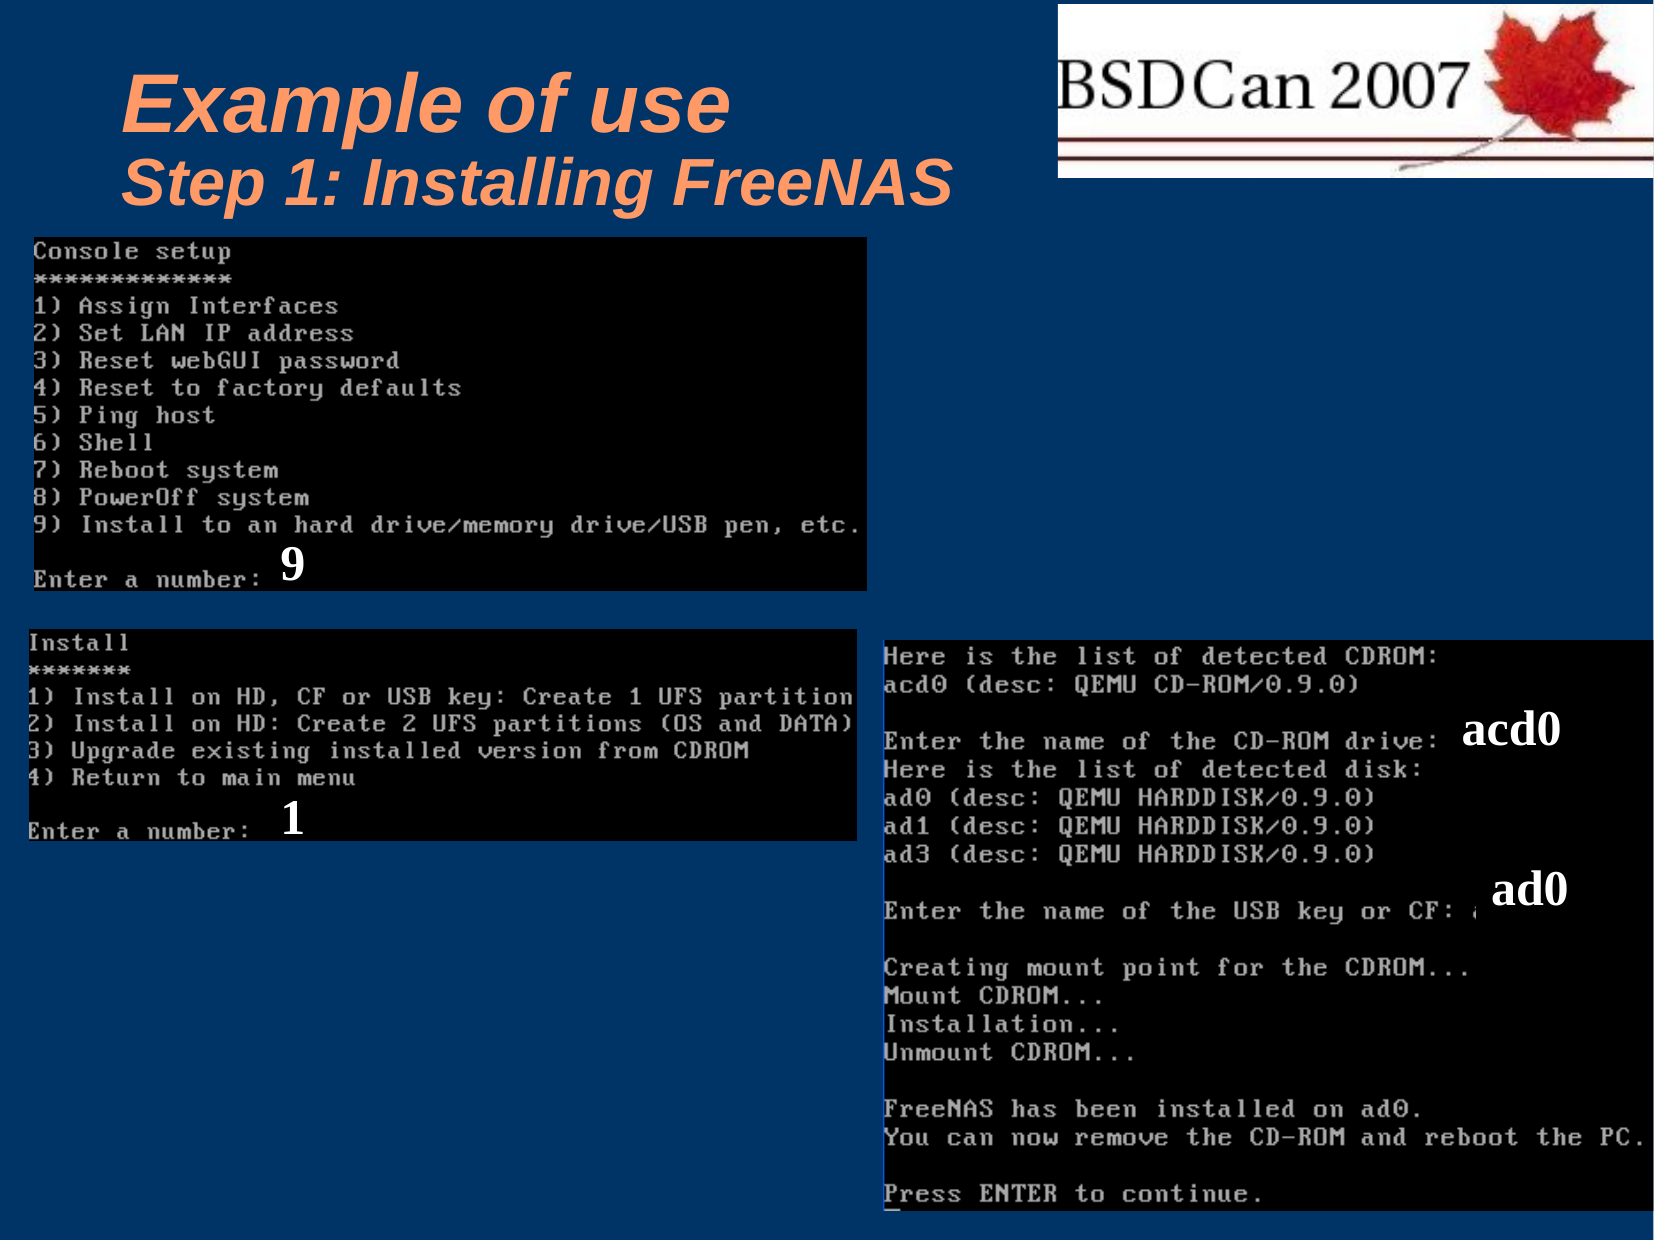

# Example of use Step 1: Installing FreeNAS
9
acd0
1
ad0